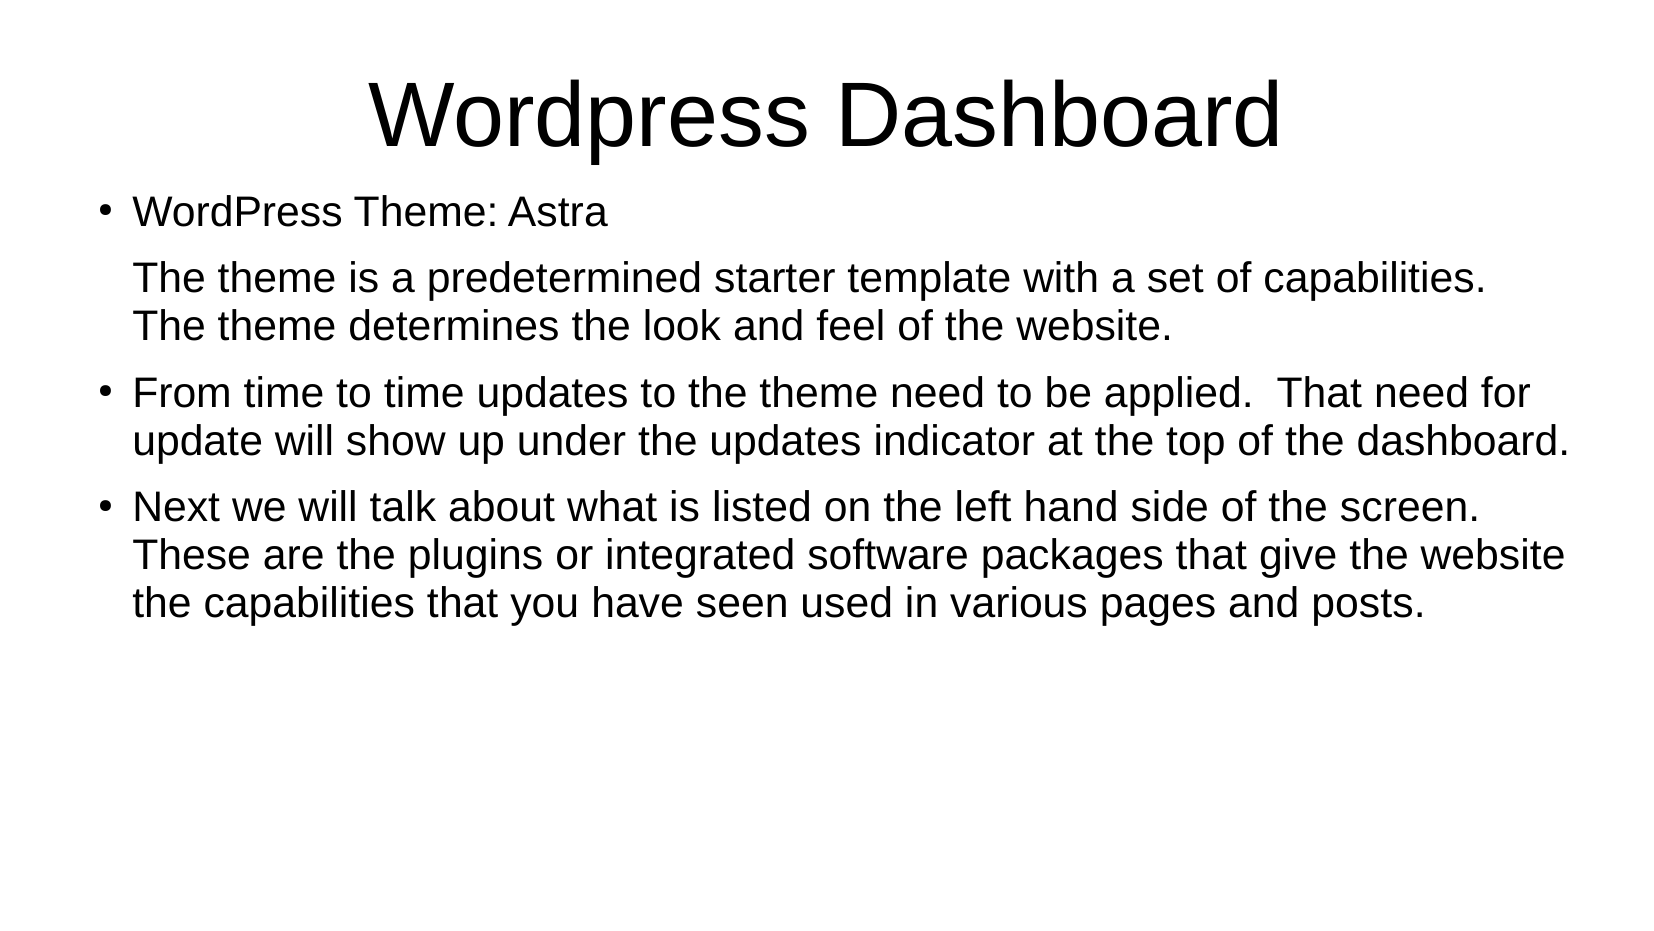

# Wordpress Dashboard
WordPress Theme: Astra
The theme is a predetermined starter template with a set of capabilities. The theme determines the look and feel of the website.
From time to time updates to the theme need to be applied. That need for update will show up under the updates indicator at the top of the dashboard.
Next we will talk about what is listed on the left hand side of the screen. These are the plugins or integrated software packages that give the website the capabilities that you have seen used in various pages and posts.